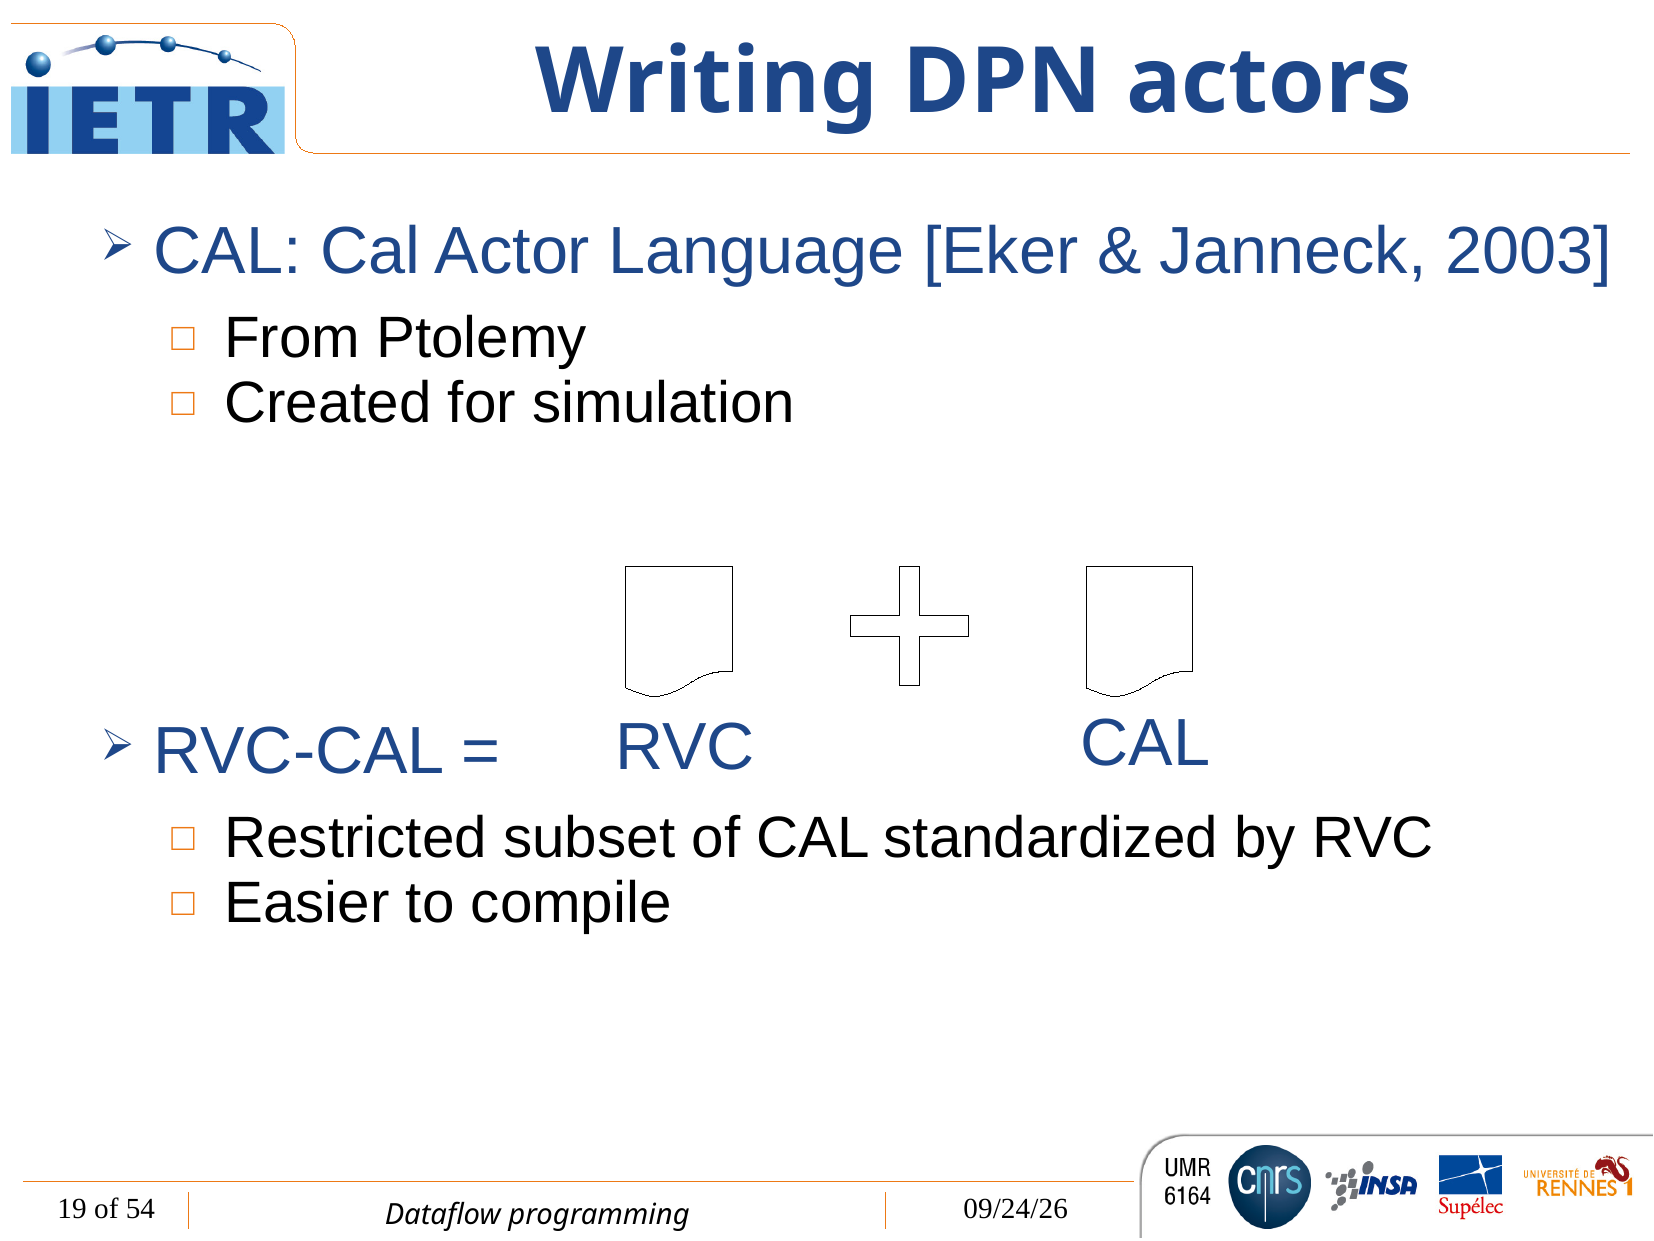

# Writing DPN actors
CAL: Cal Actor Language [Eker & Janneck, 2003]
From Ptolemy
Created for simulation
RVC-CAL =
Restricted subset of CAL standardized by RVC
Easier to compile
CAL
RVC
19
Dataflow programming